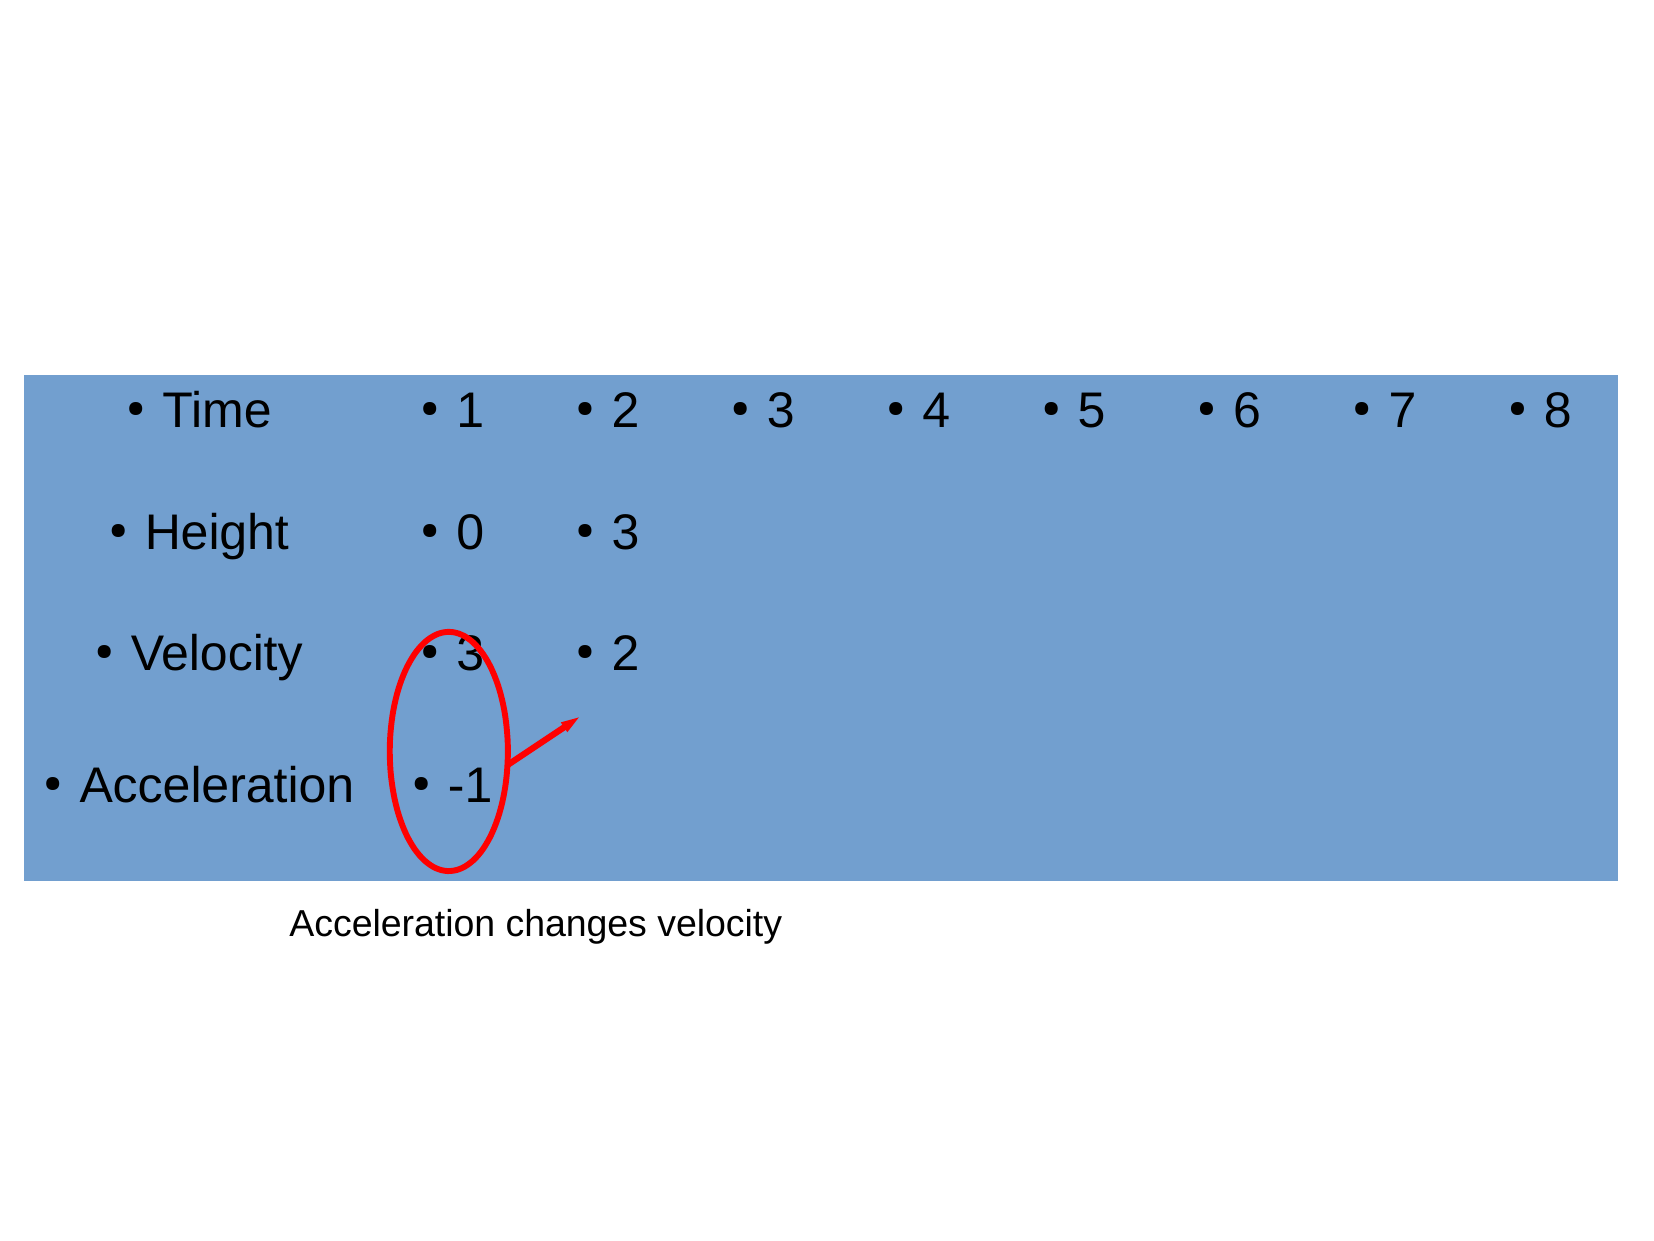

| Time | 1 | 2 | 3 | 4 | 5 | 6 | 7 | 8 |
| --- | --- | --- | --- | --- | --- | --- | --- | --- |
| Height | 0 | 3 | | | | | | |
| Velocity | 3 | 2 | | | | | | |
| Acceleration | -1 | | | | | | | |
Acceleration changes velocity